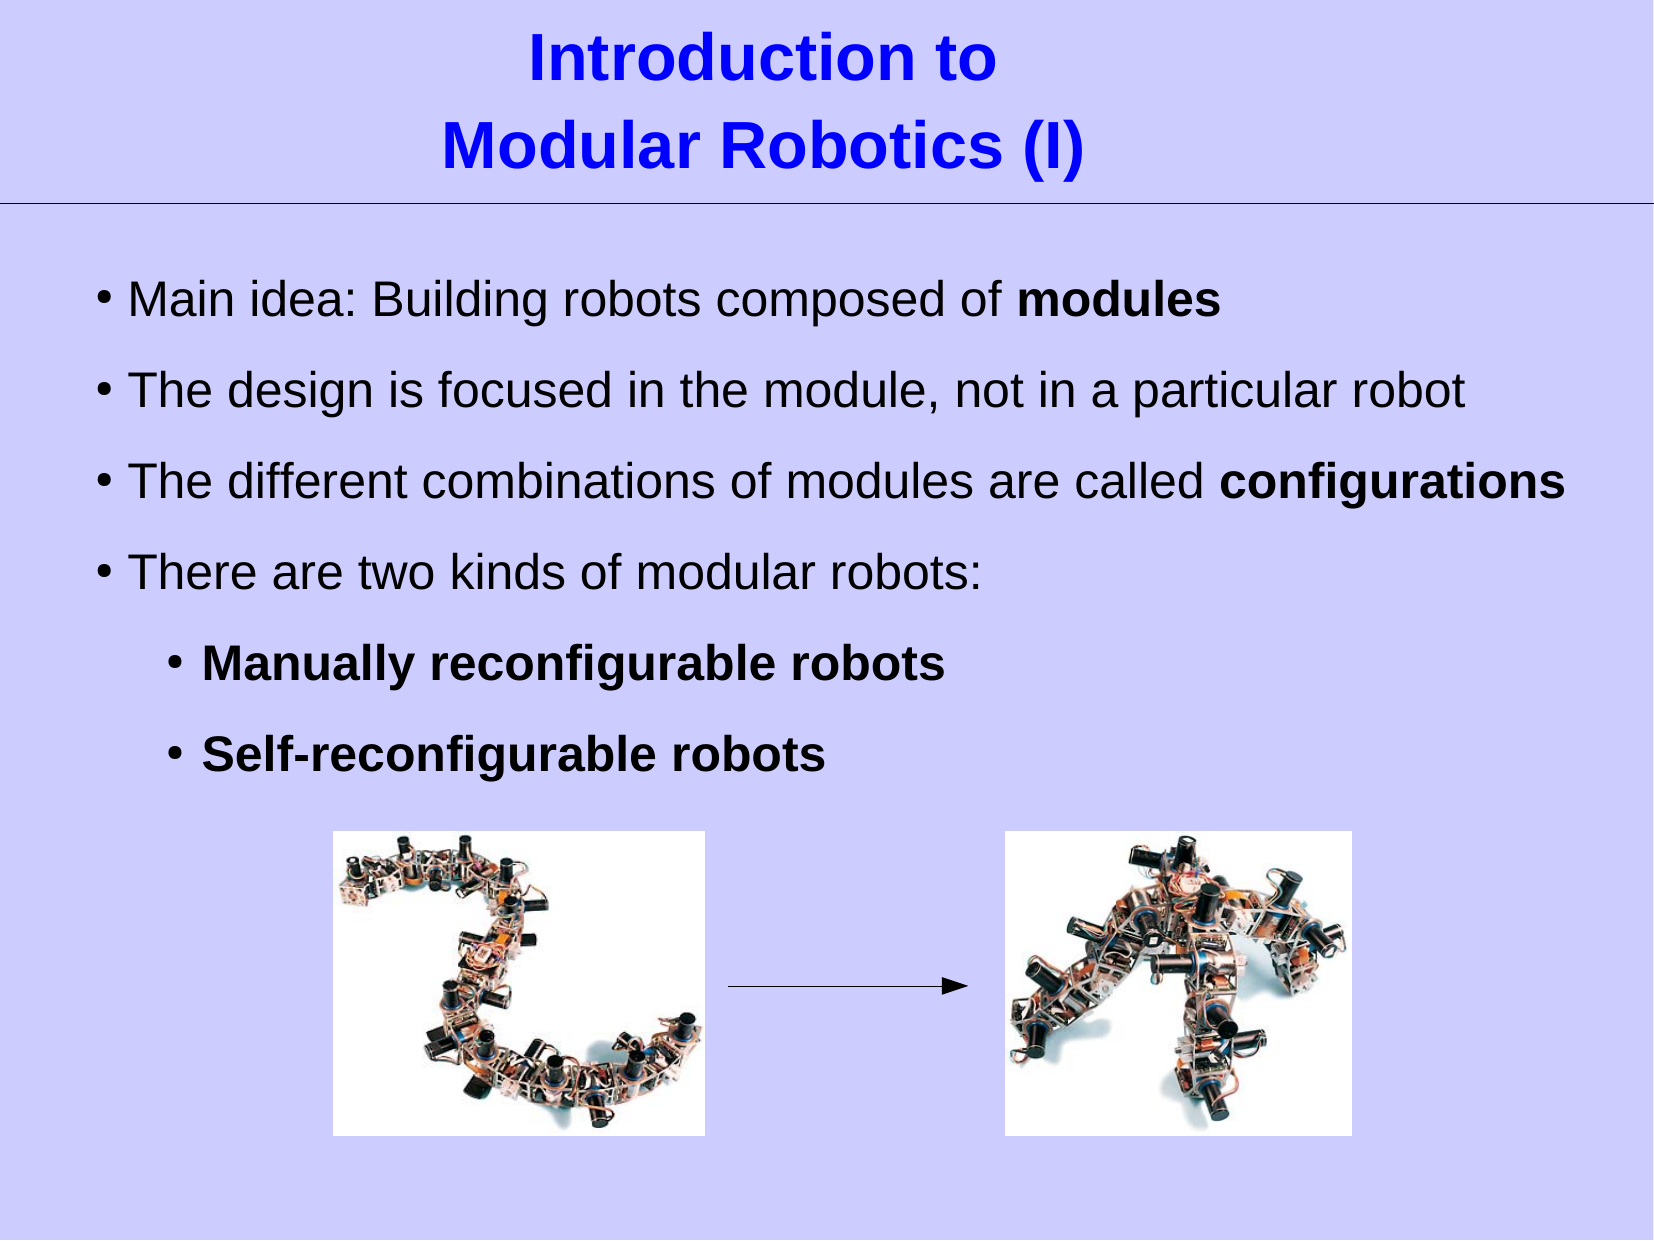

# Introduction to Modular Robotics (I)
 Main idea: Building robots composed of modules
 The design is focused in the module, not in a particular robot
 The different combinations of modules are called configurations
 There are two kinds of modular robots:
Manually reconfigurable robots
Self-reconfigurable robots